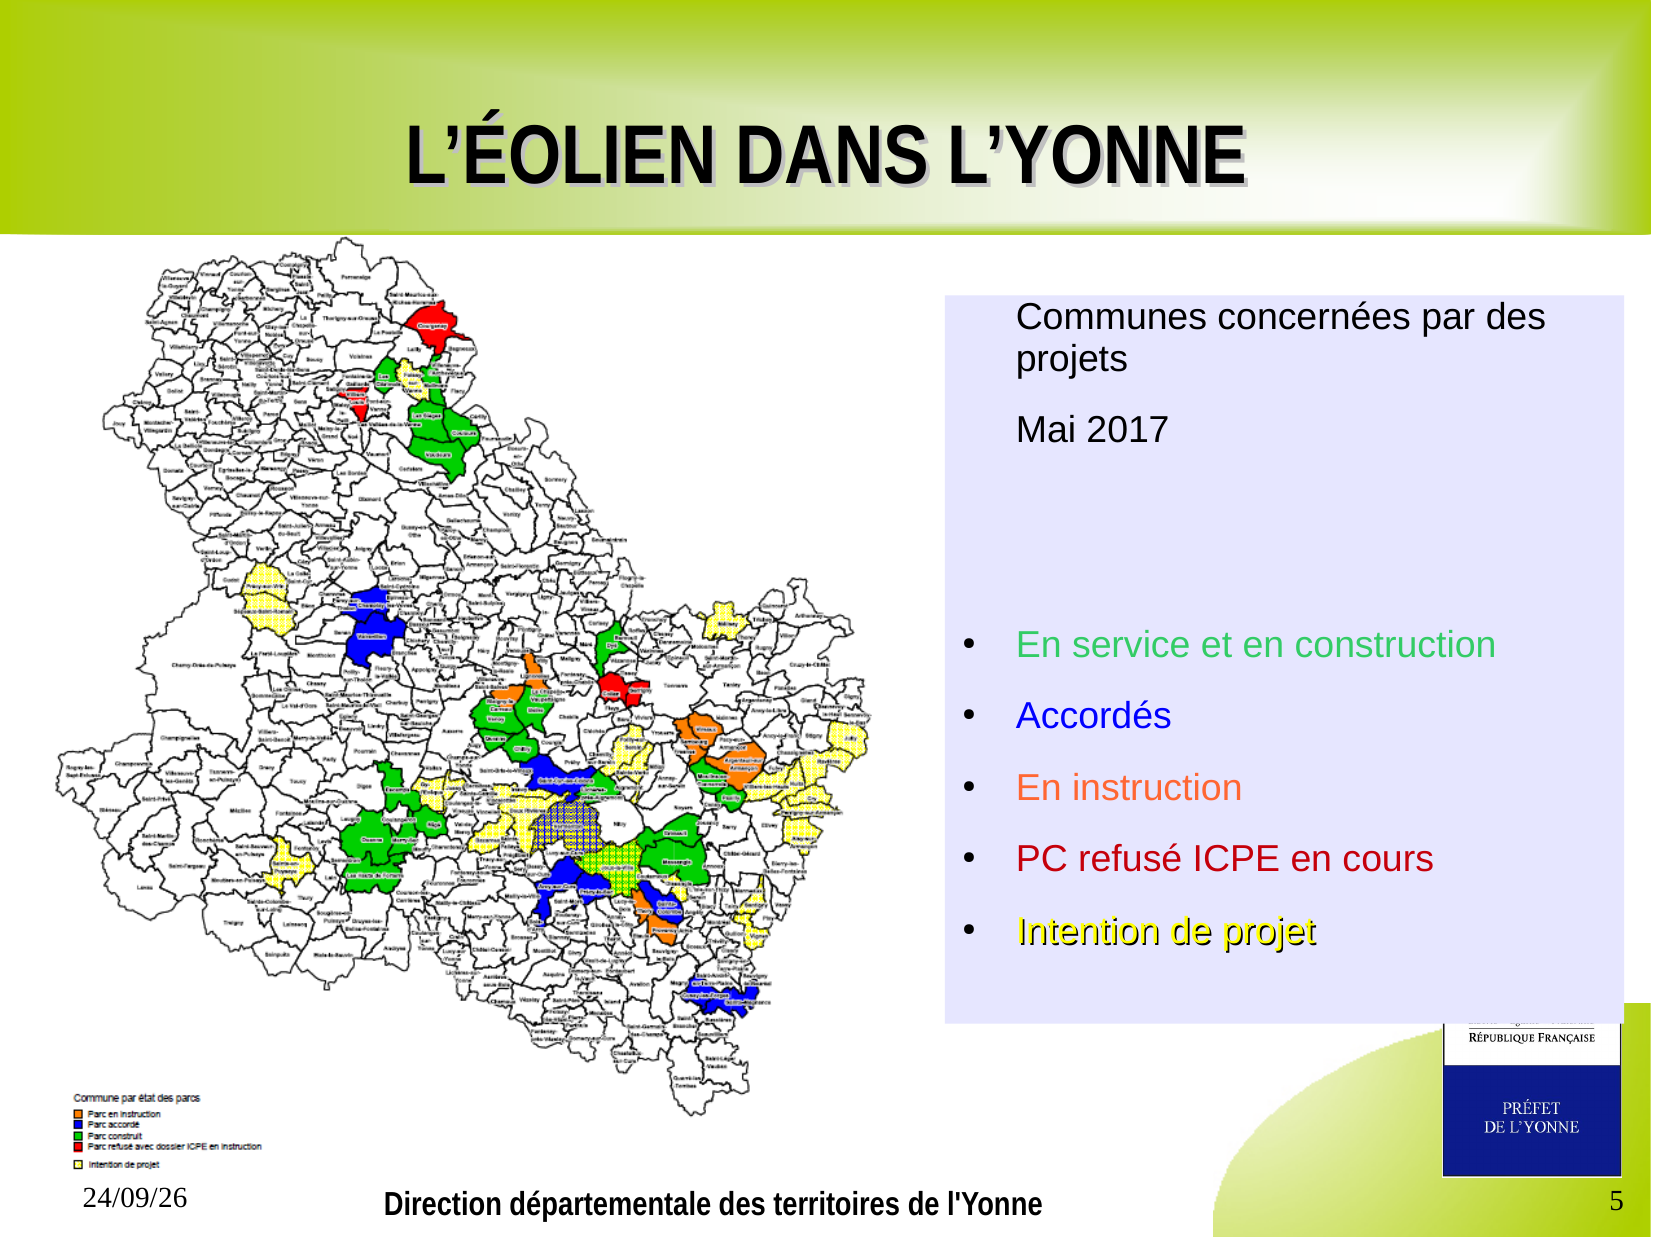

# L’ÉOLIEN DANS L’YONNE
Communes concernées par des projets
Mai 2017
En service et en construction
Accordés
En instruction
PC refusé ICPE en cours
Intention de projet
Direction départementale des territoires de l'Yonne
5